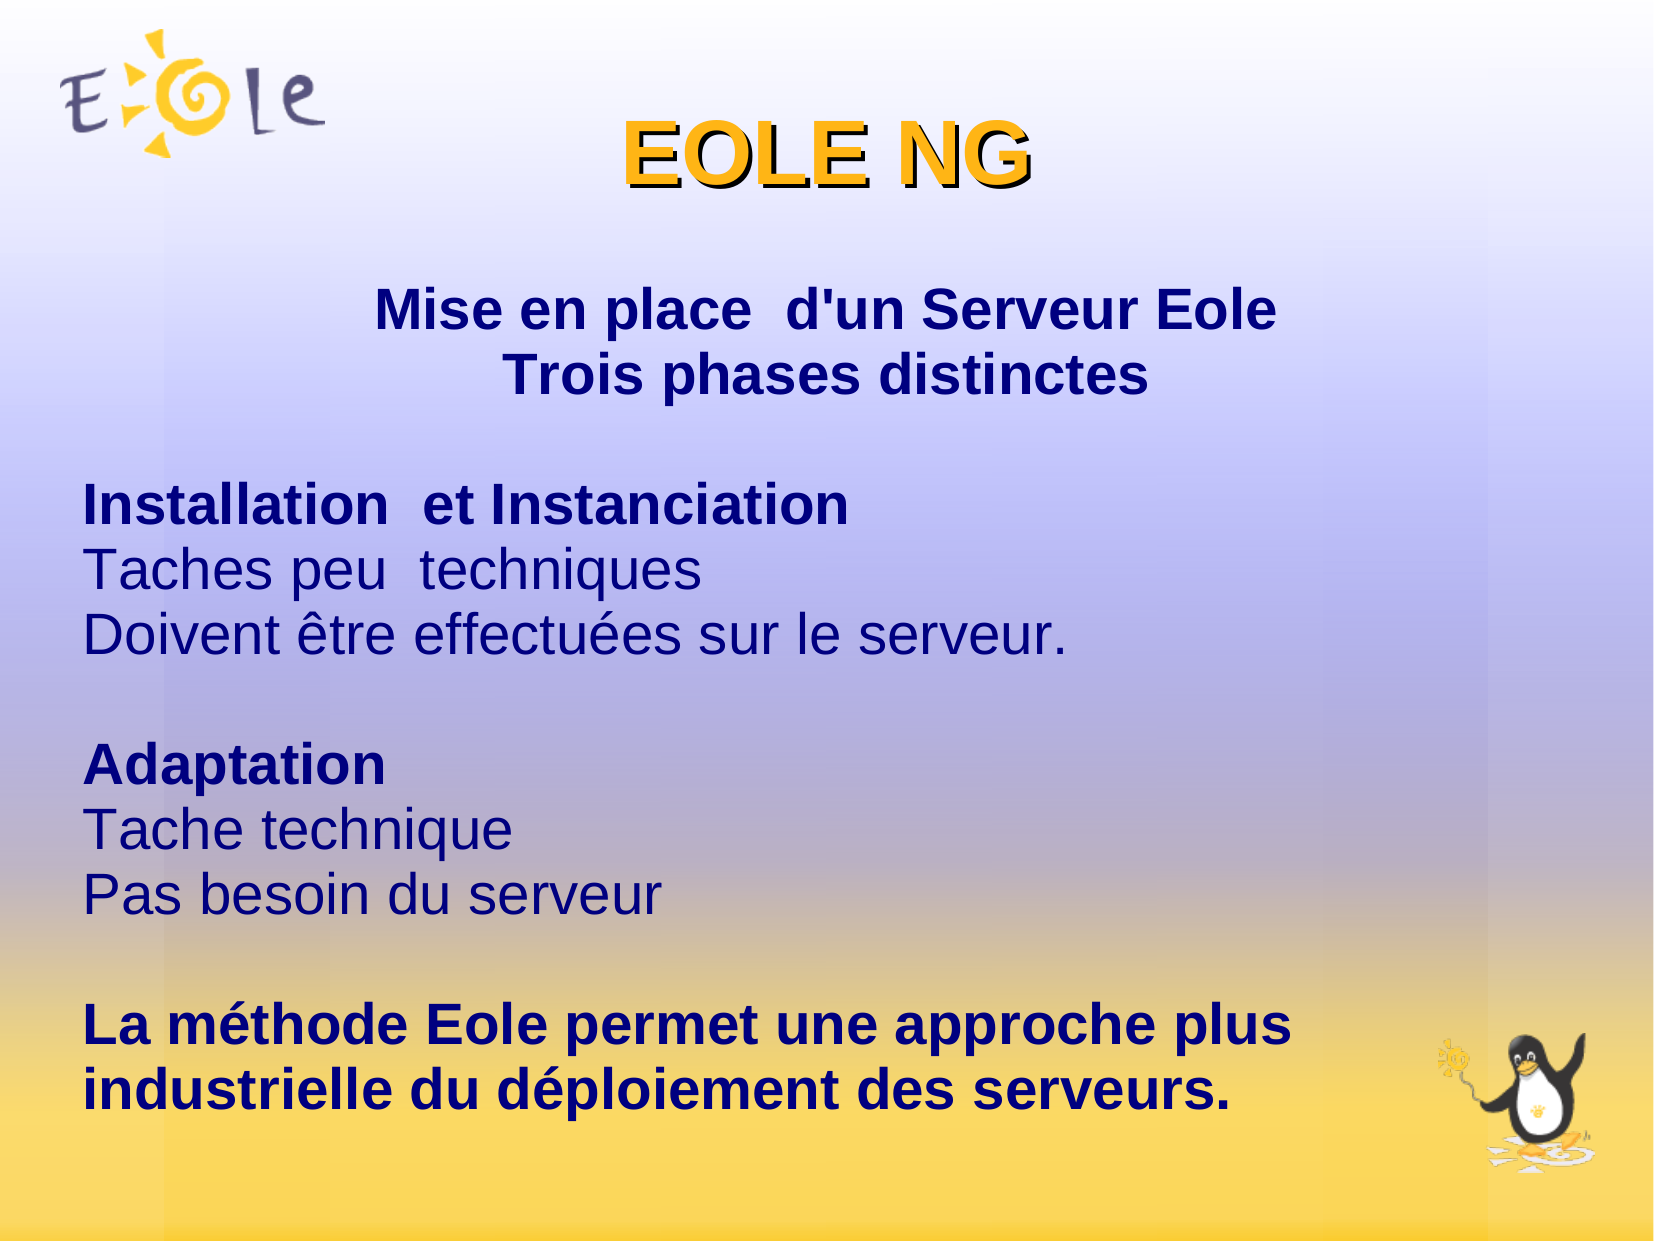

# EOLE NG
Mise en place d'un Serveur Eole
Trois phases distinctes
Installation et Instanciation
Taches peu techniques
Doivent être effectuées sur le serveur.
Adaptation
Tache technique
Pas besoin du serveur
La méthode Eole permet une approche plus industrielle du déploiement des serveurs.